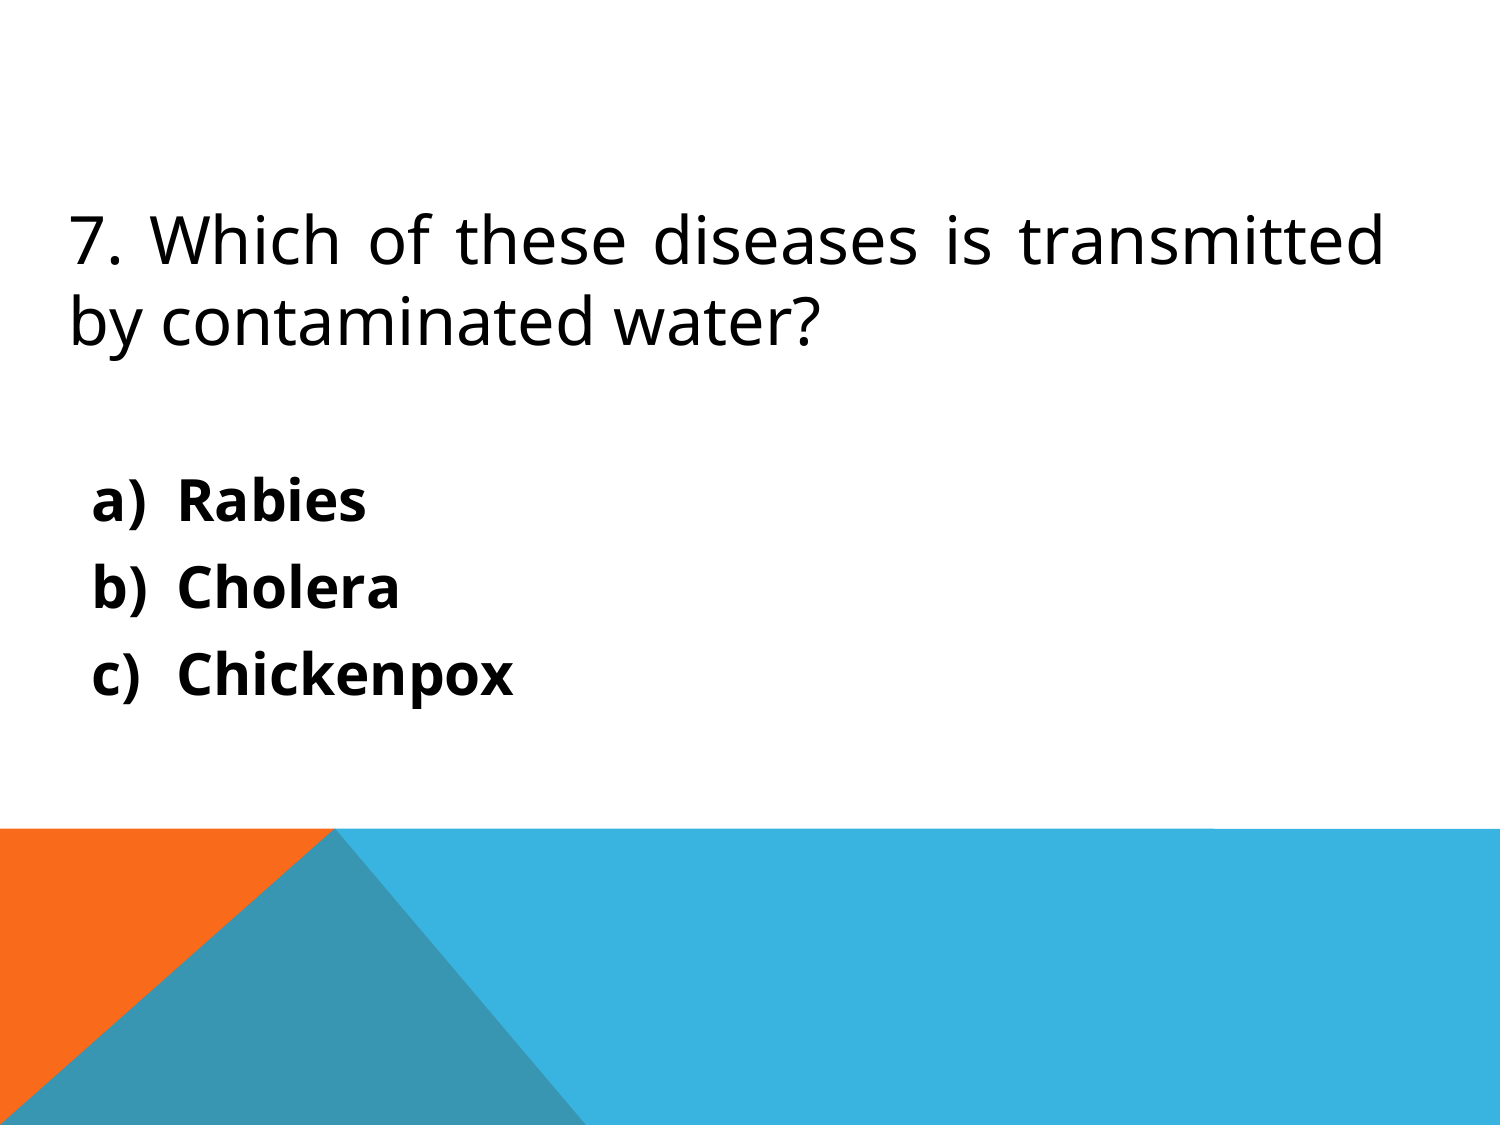

# 7. Which of these diseases is transmitted by contaminated water?
Rabies
Cholera
Chickenpox